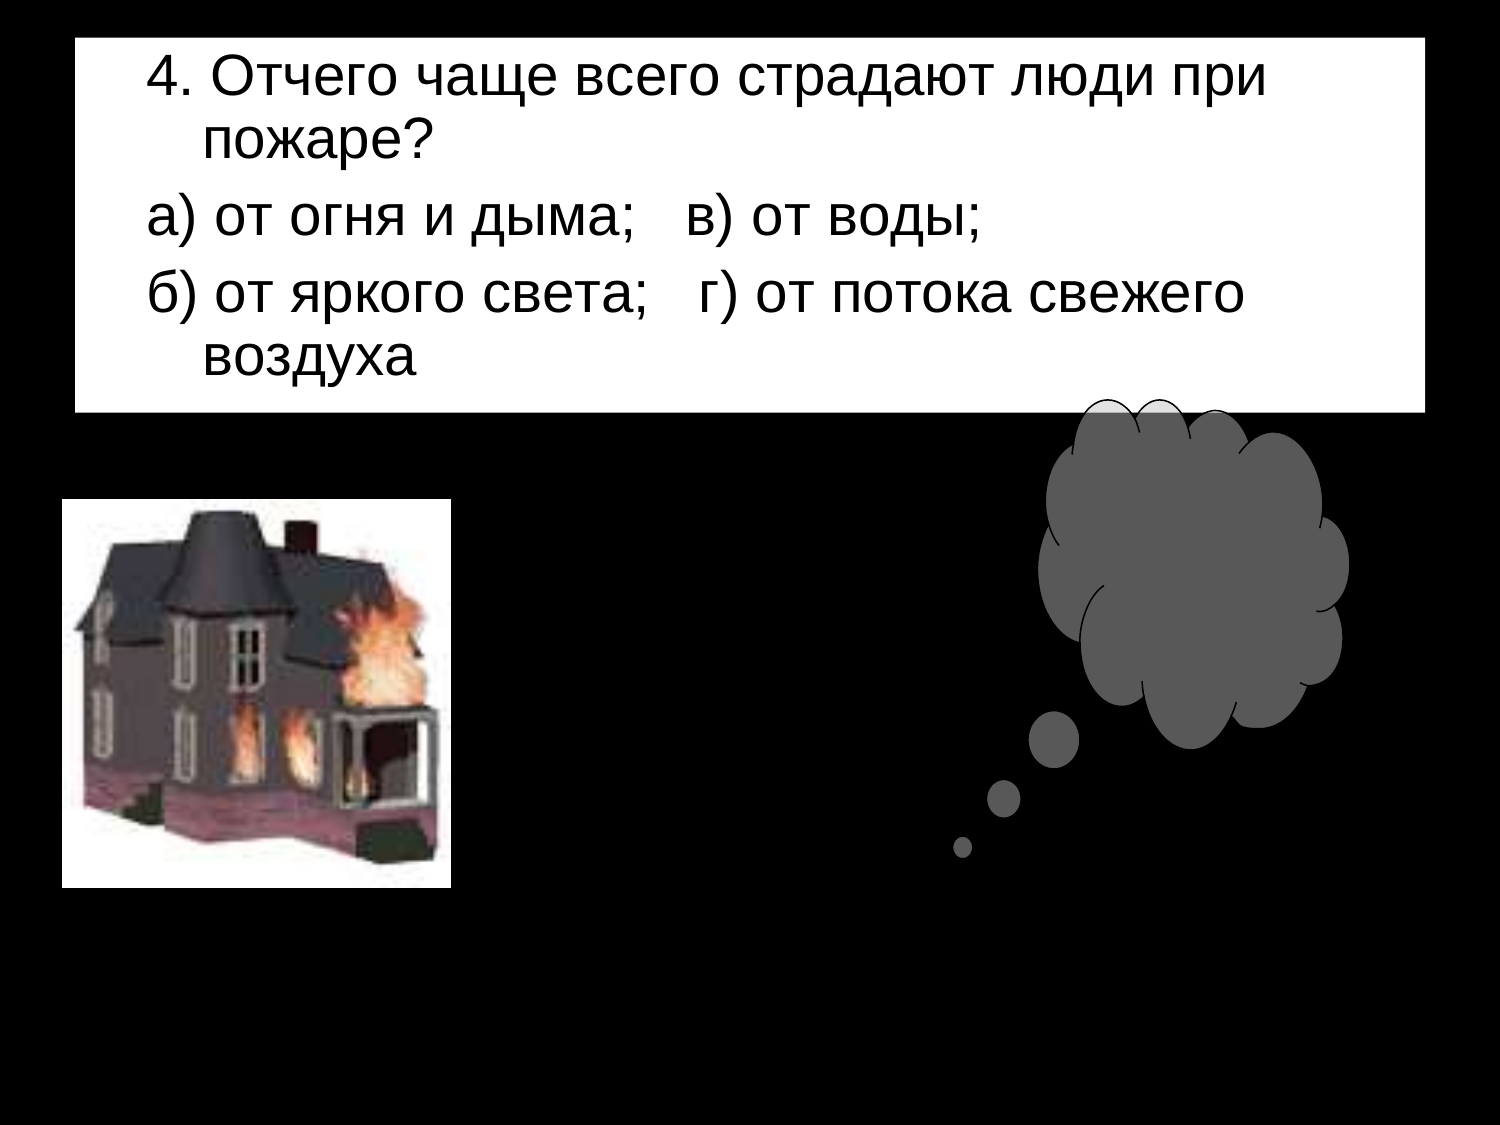

# 4. Отчего чаще всего страдают люди при пожаре?
а) от огня и дыма; в) от воды;
б) от яркого света; г) от потока свежего воздуха
4. Отчего чаще всего страдают люди при пожаре? А) от огня и дыма; в) от воды; б) от яркого света; г) от потока свежего воздуха.